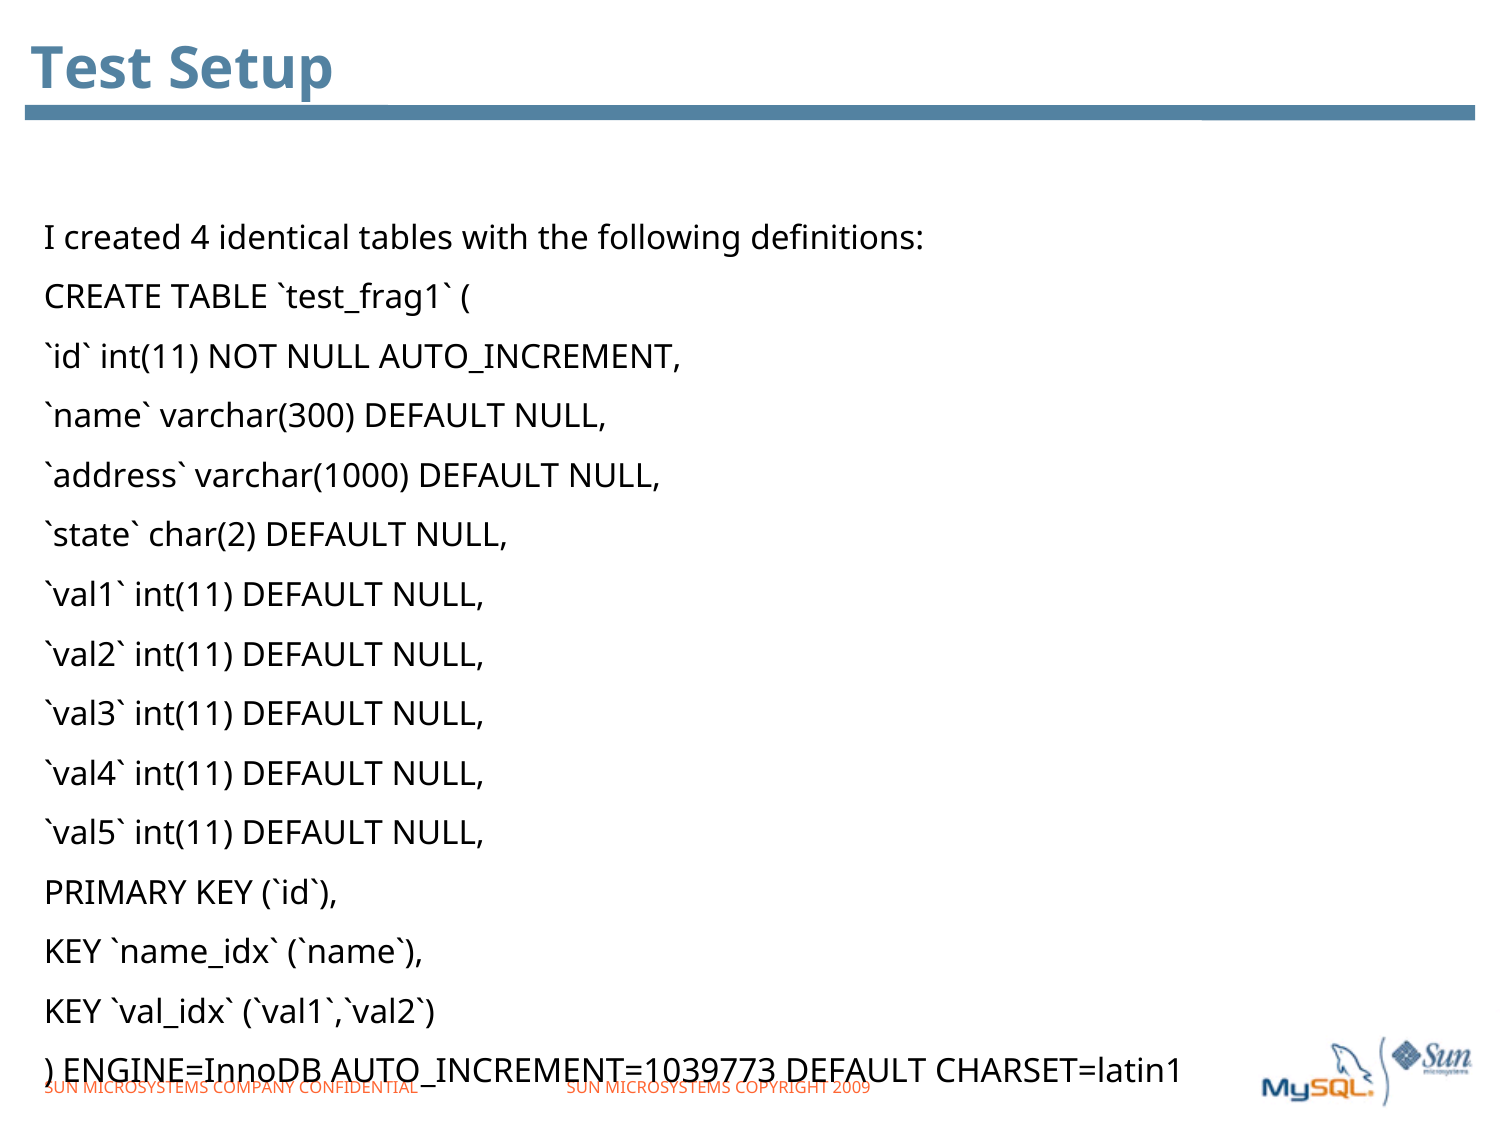

# Test Setup
I created 4 identical tables with the following definitions:
CREATE TABLE `test_frag1` (
`id` int(11) NOT NULL AUTO_INCREMENT,
`name` varchar(300) DEFAULT NULL,
`address` varchar(1000) DEFAULT NULL,
`state` char(2) DEFAULT NULL,
`val1` int(11) DEFAULT NULL,
`val2` int(11) DEFAULT NULL,
`val3` int(11) DEFAULT NULL,
`val4` int(11) DEFAULT NULL,
`val5` int(11) DEFAULT NULL,
PRIMARY KEY (`id`),
KEY `name_idx` (`name`),
KEY `val_idx` (`val1`,`val2`)‏
) ENGINE=InnoDB AUTO_INCREMENT=1039773 DEFAULT CHARSET=latin1